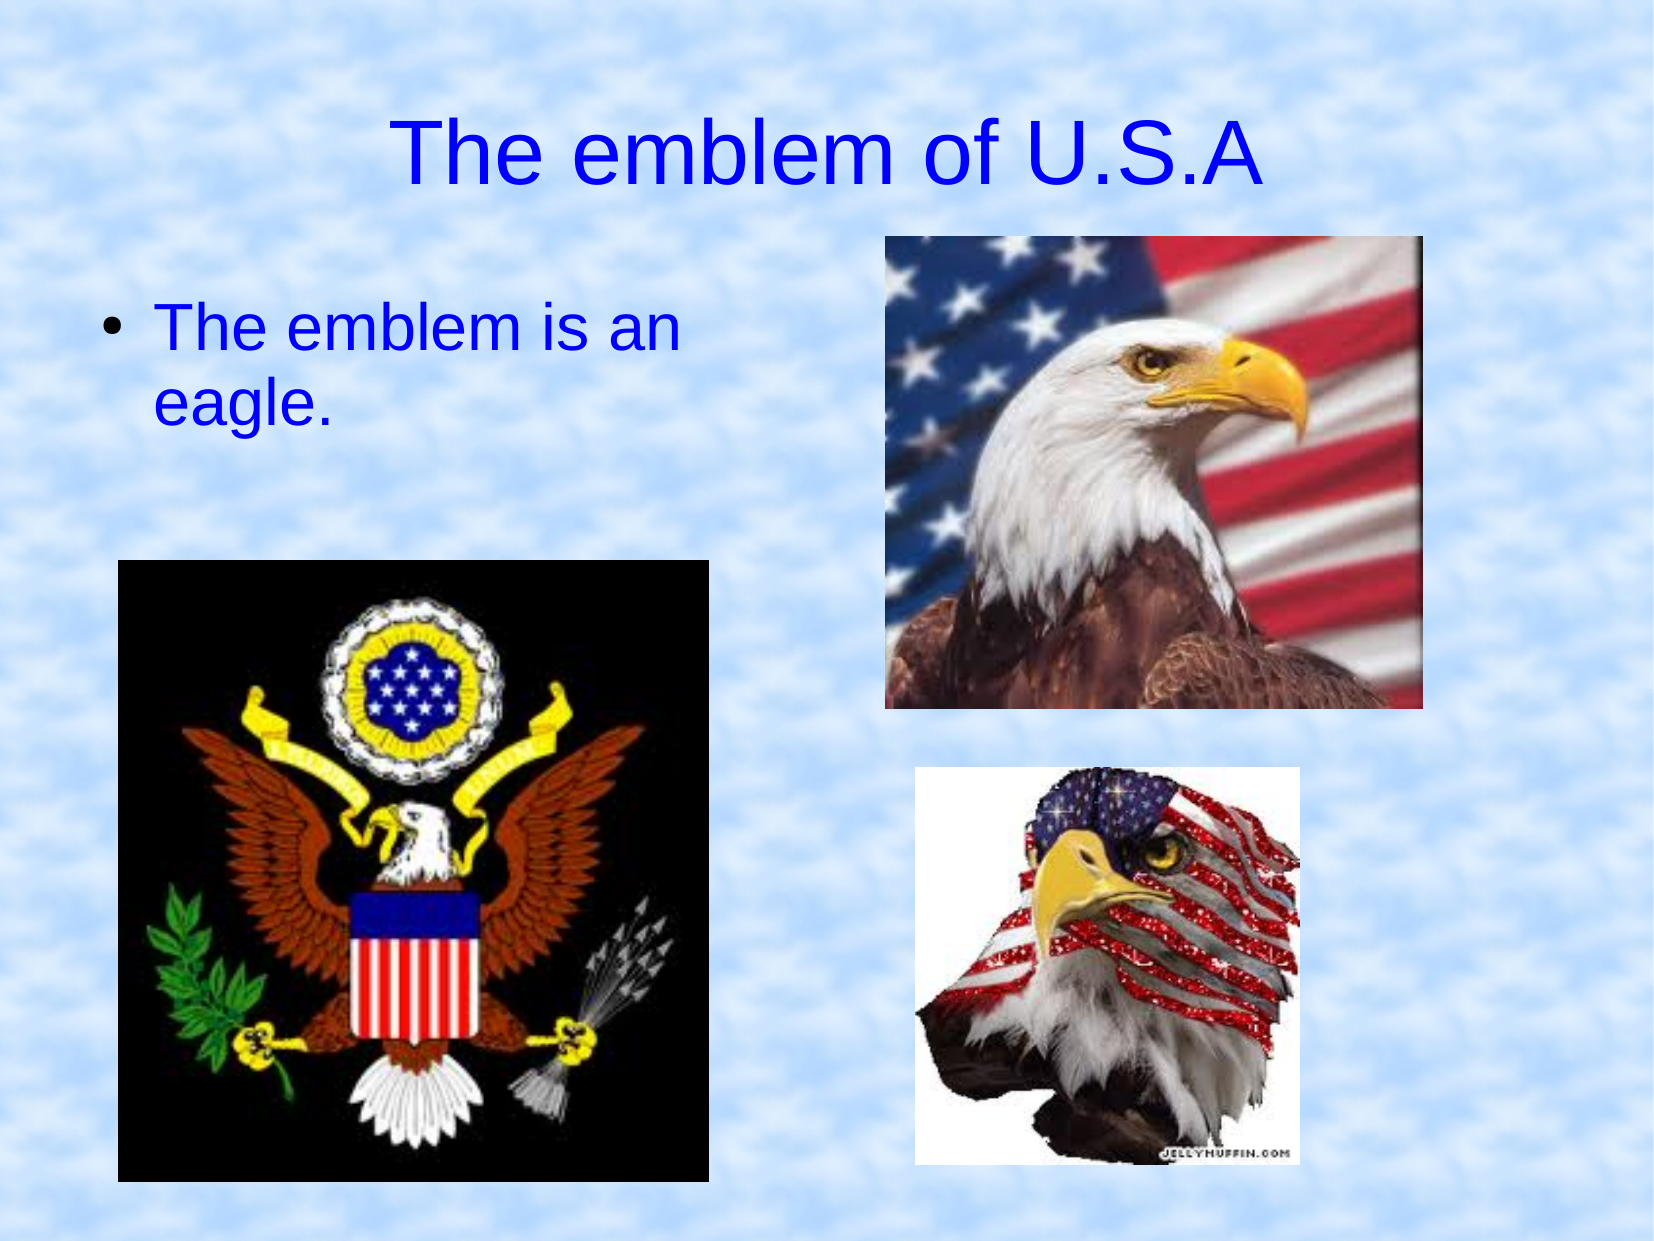

# The emblem of U.S.A
The emblem is an eagle.